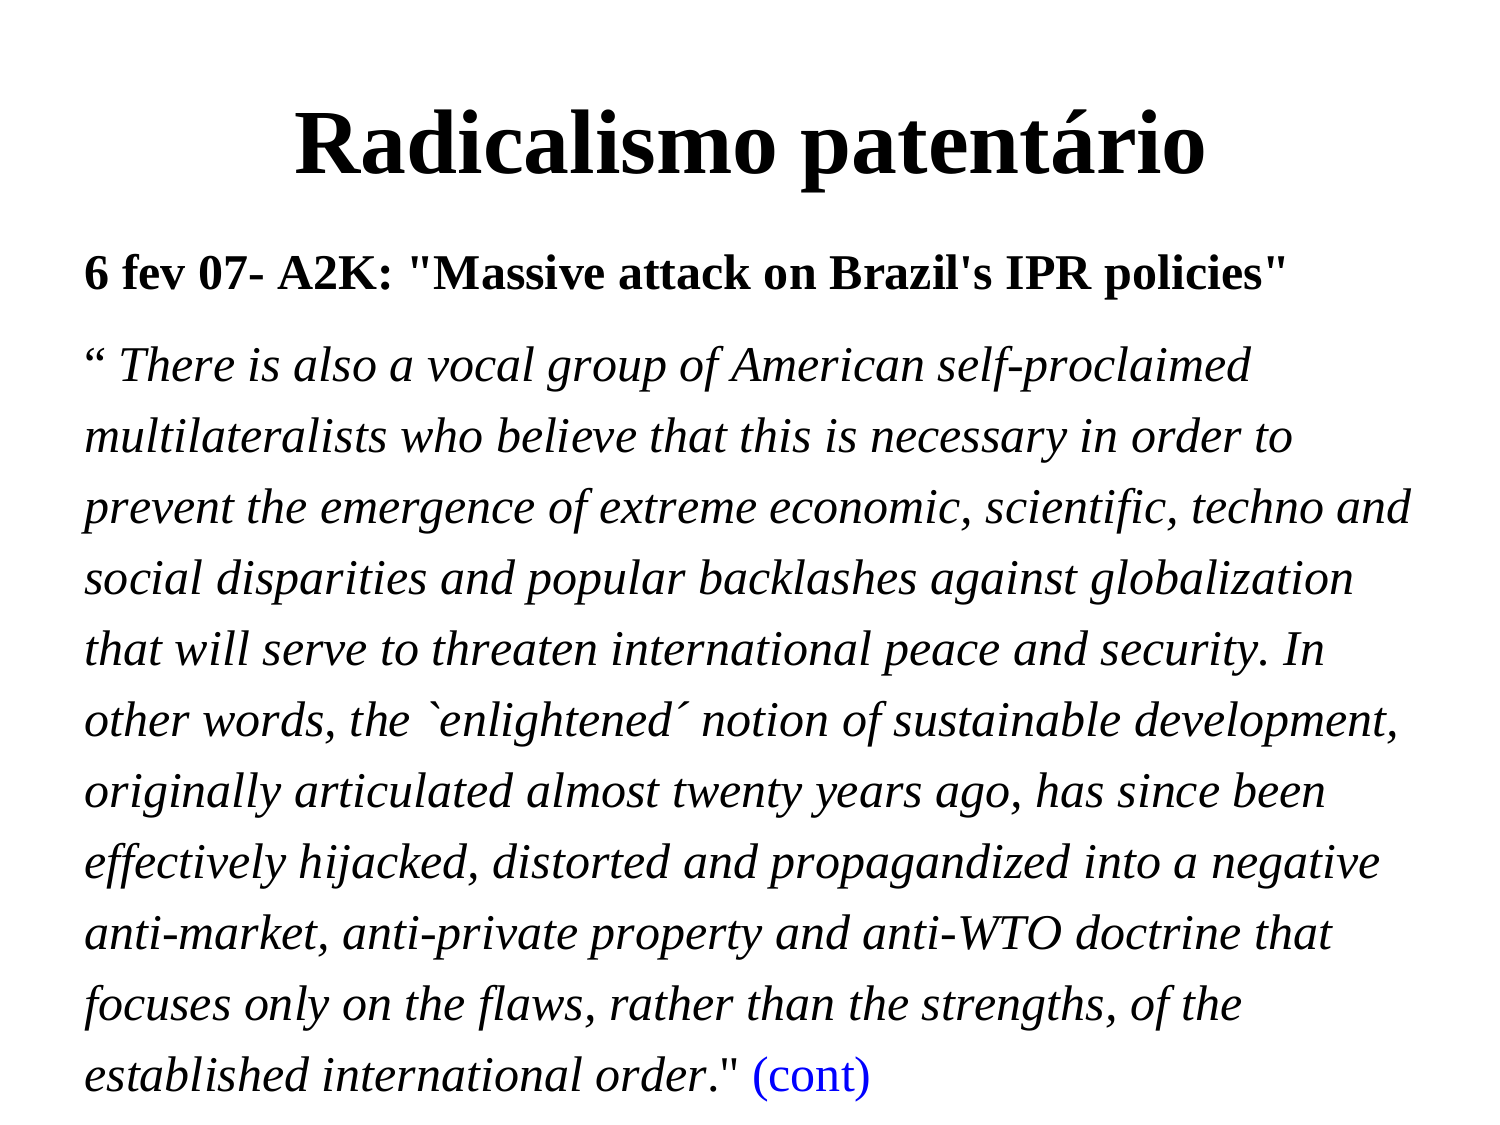

# Radicalismo patentário
6 fev 07- A2K: "Massive attack on Brazil's IPR policies"
“ There is also a vocal group of American self-proclaimed multilateralists who believe that this is necessary in order to prevent the emergence of extreme economic, scientific, techno and social disparities and popular backlashes against globalization that will serve to threaten international peace and security. In other words, the `enlightened´ notion of sustainable development, originally articulated almost twenty years ago, has since been effectively hijacked, distorted and propagandized into a negative anti-market, anti-private property and anti-WTO doctrine that focuses only on the flaws, rather than the strengths, of the established international order." (cont)